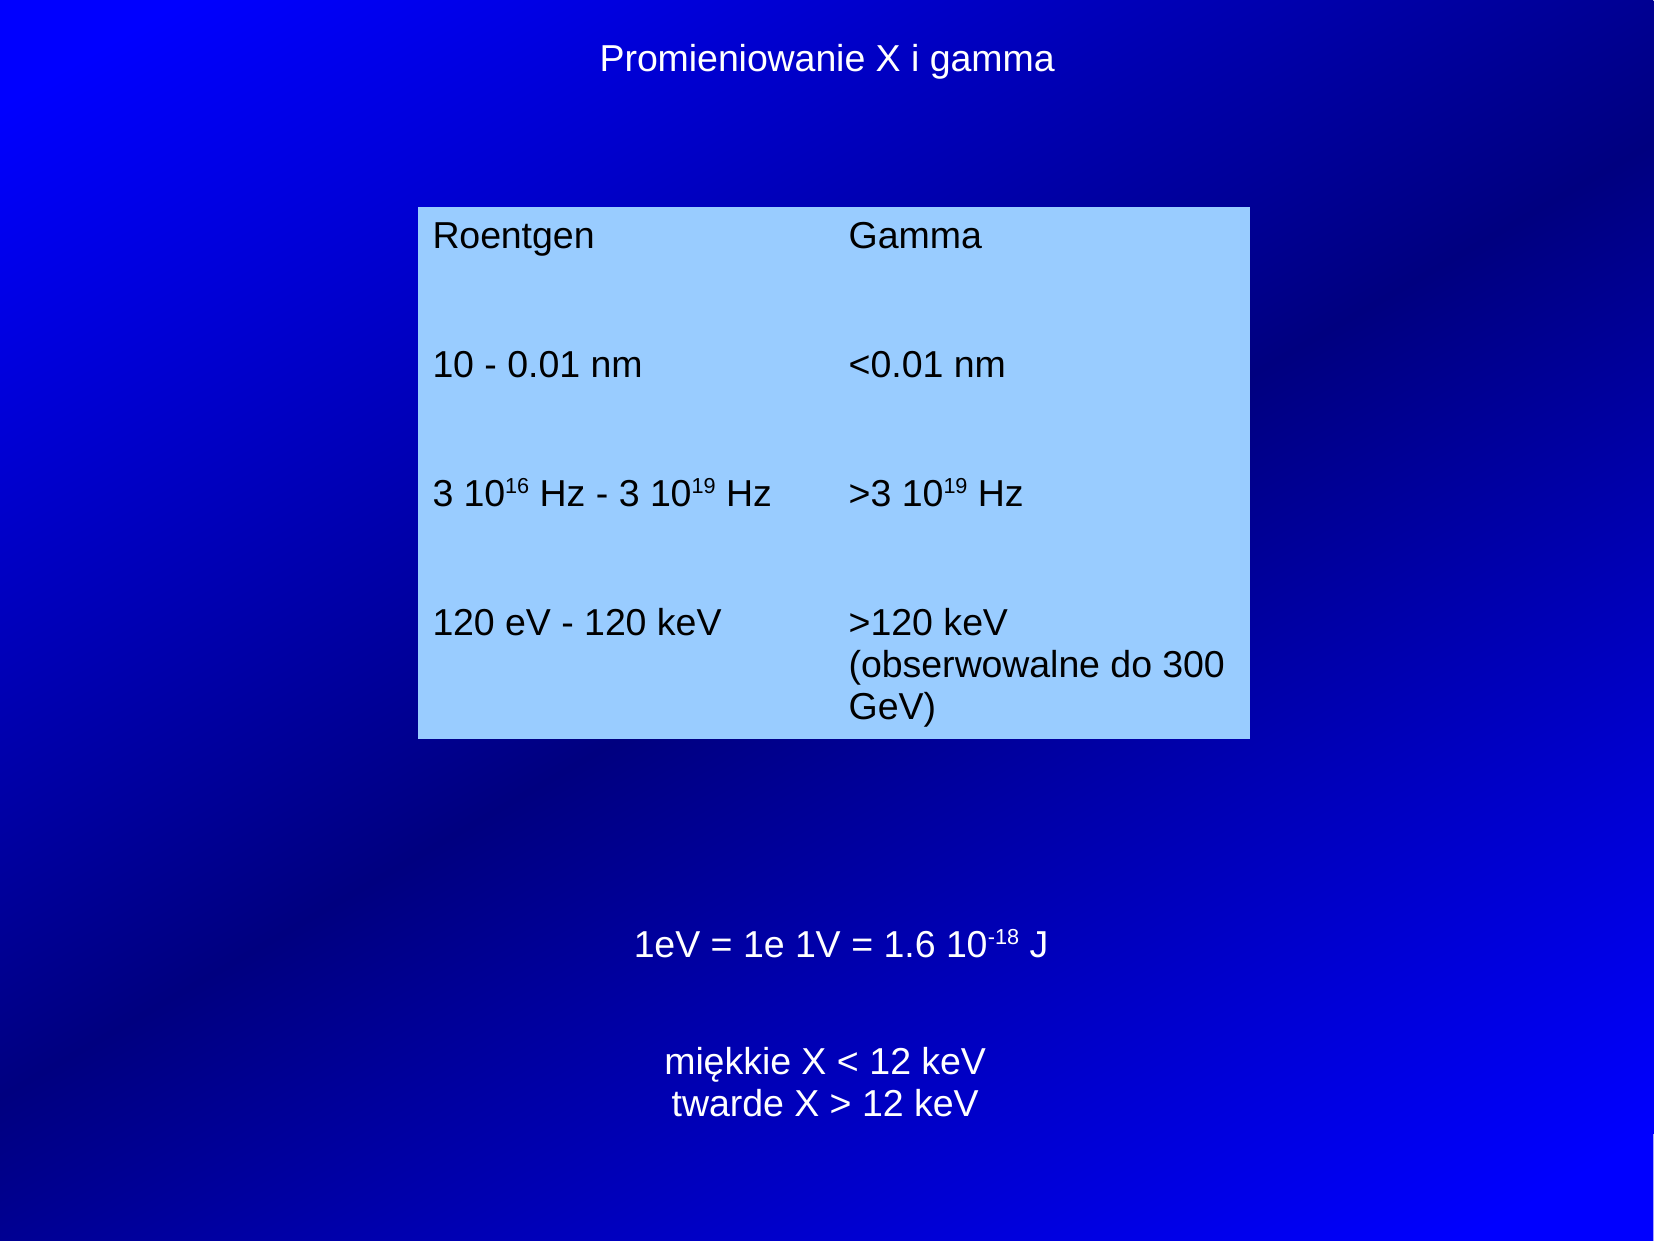

Promieniowanie X i gamma
| Roentgen | Gamma |
| --- | --- |
| 10 - 0.01 nm | <0.01 nm |
| 3 1016 Hz - 3 1019 Hz | >3 1019 Hz |
| 120 eV - 120 keV | >120 keV (obserwowalne do 300 GeV) |
1eV = 1e 1V = 1.6 10-18 J
miękkie X < 12 keV
twarde X > 12 keV